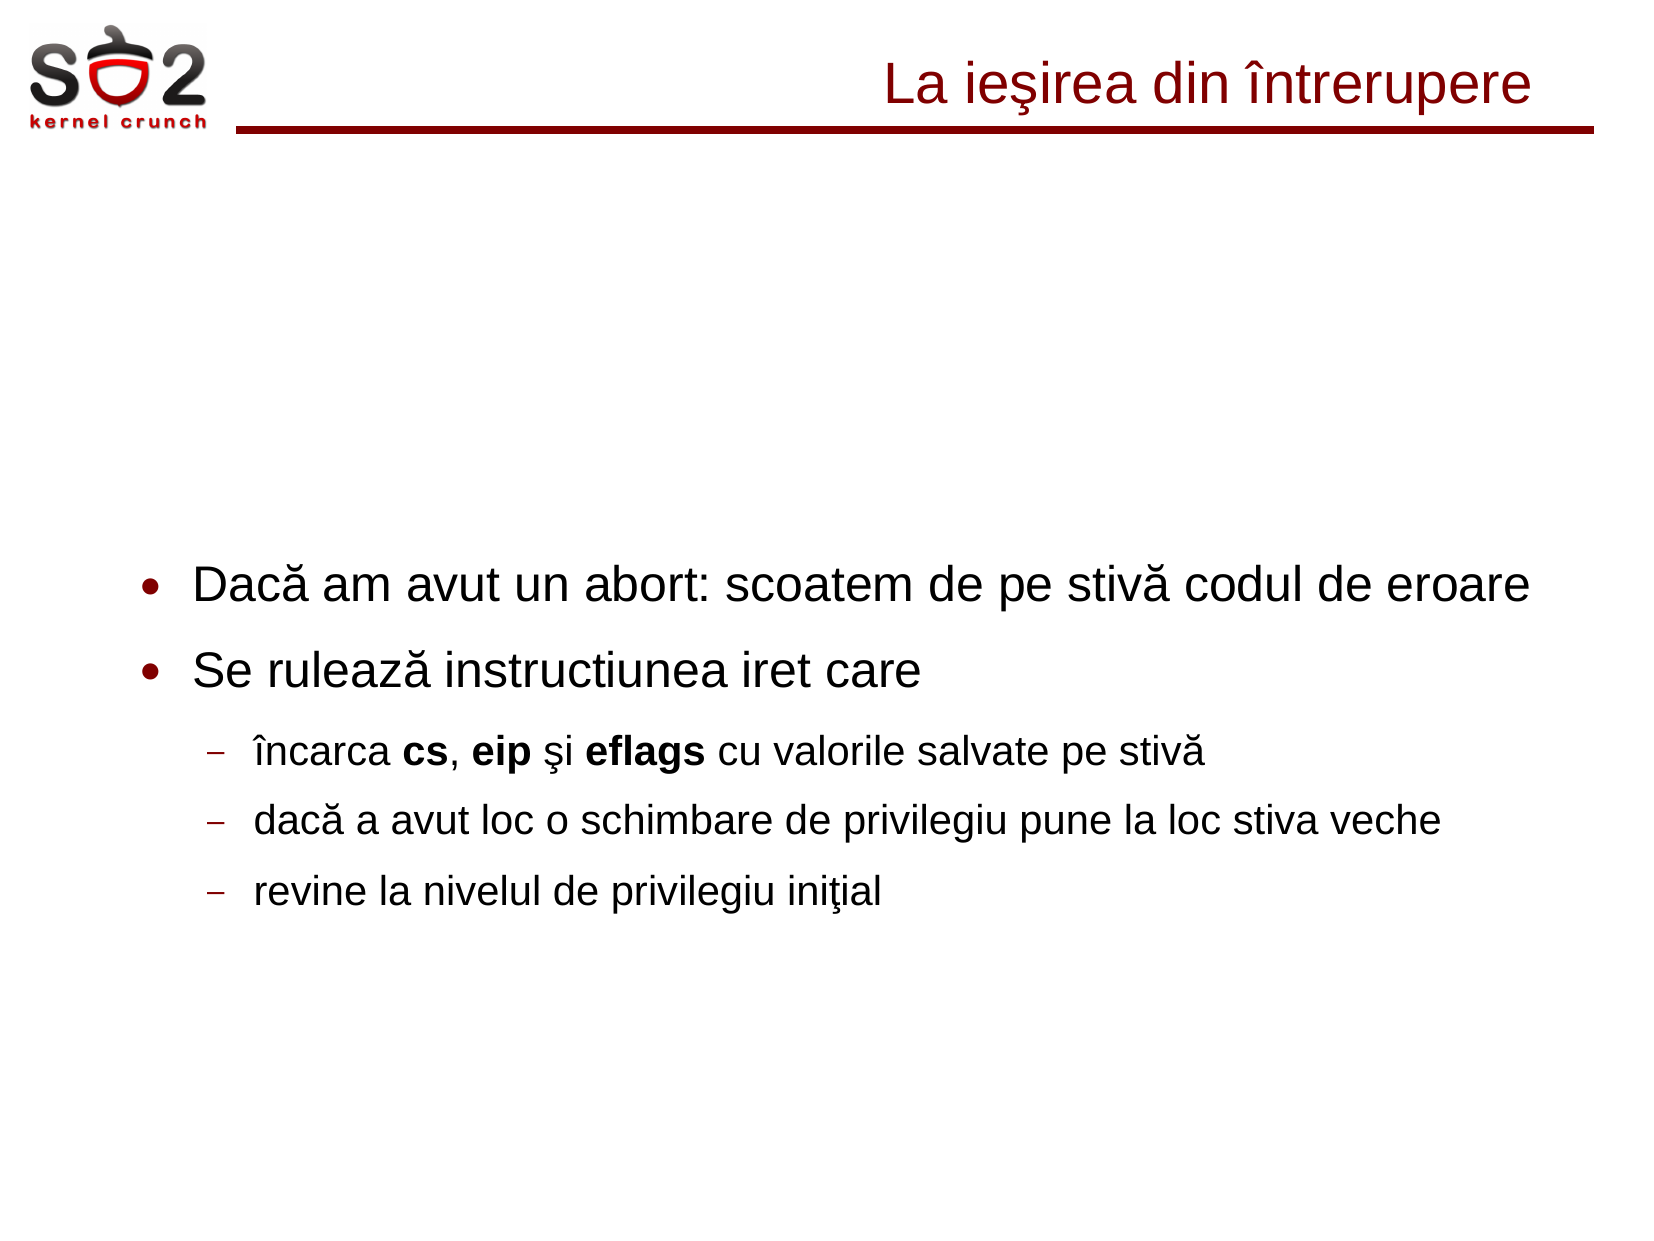

La ieşirea din întrerupere
# Dacă am avut un abort: scoatem de pe stivă codul de eroare
Se rulează instructiunea iret care
încarca cs, eip şi eflags cu valorile salvate pe stivă
dacă a avut loc o schimbare de privilegiu pune la loc stiva veche
revine la nivelul de privilegiu iniţial